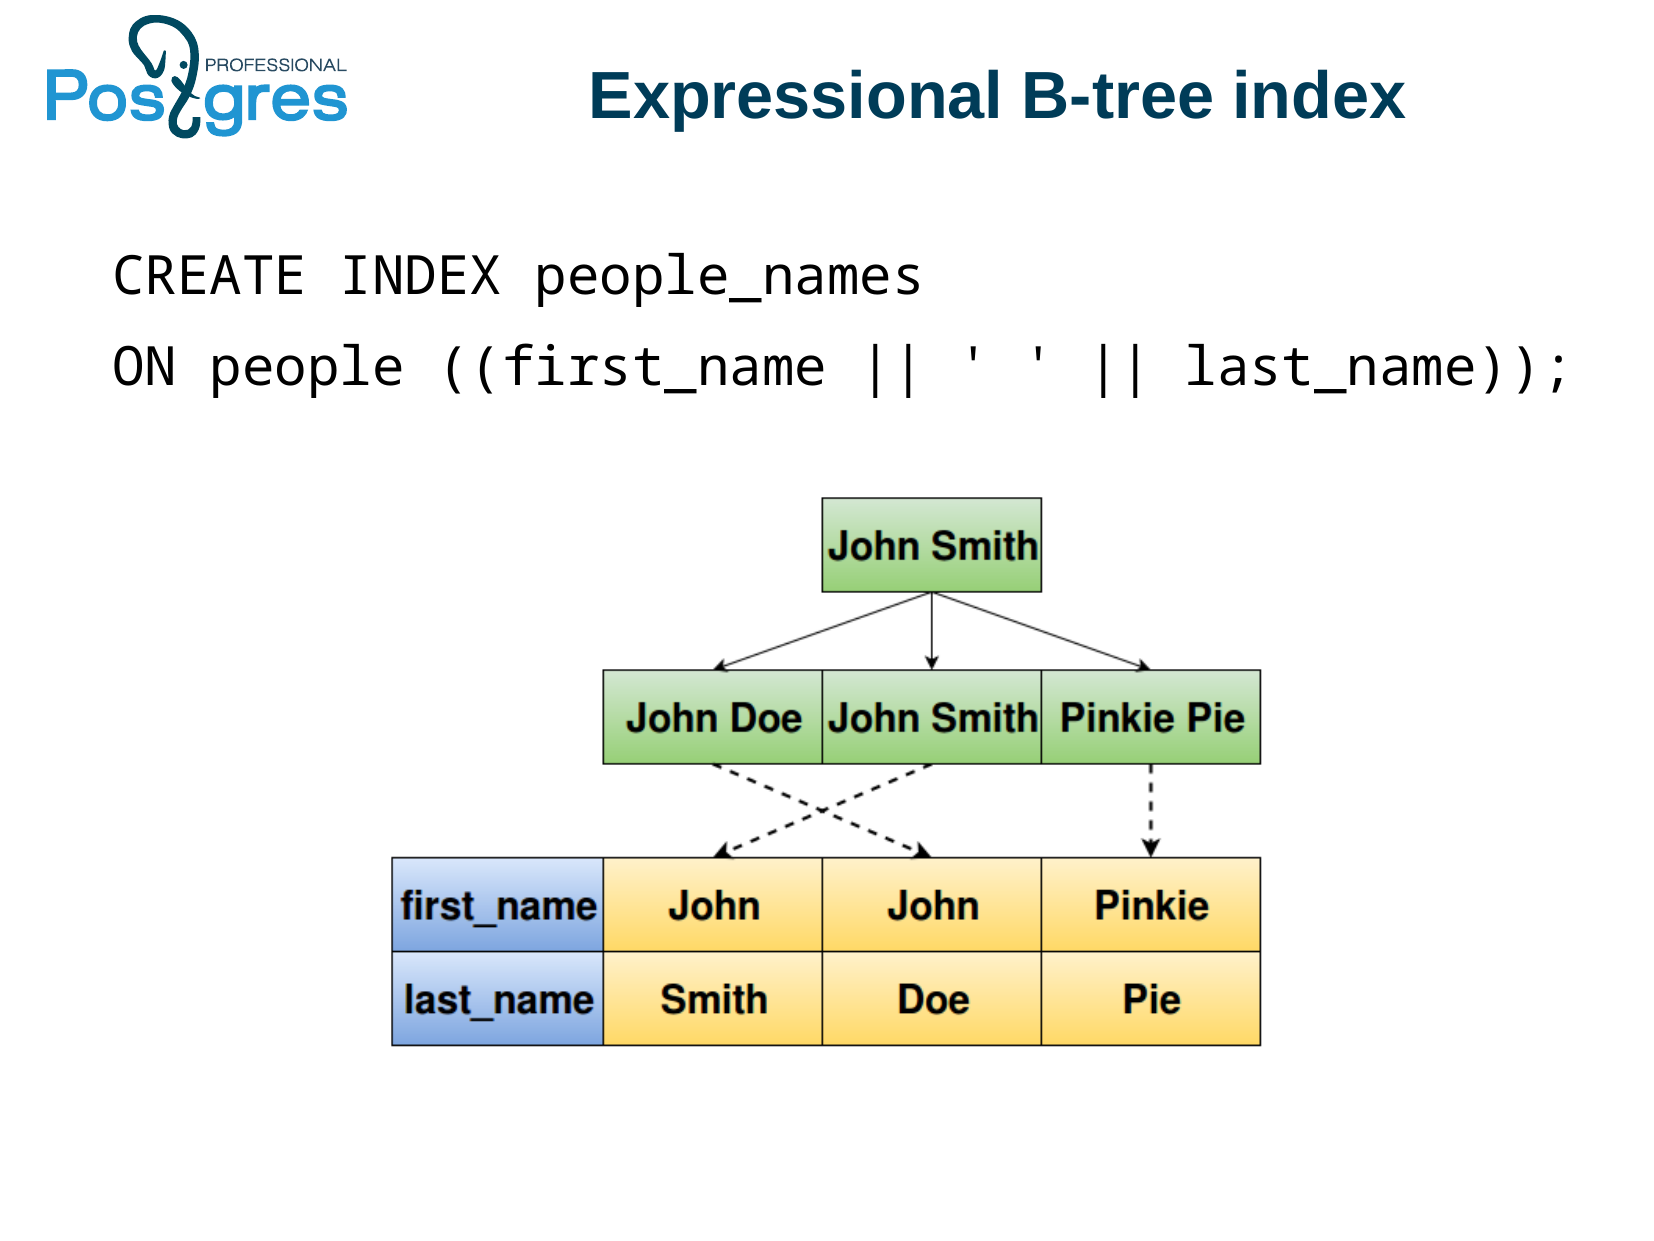

# Expressional B-tree index
CREATE INDEX people_names
ON people ((first_name || ' ' || last_name));